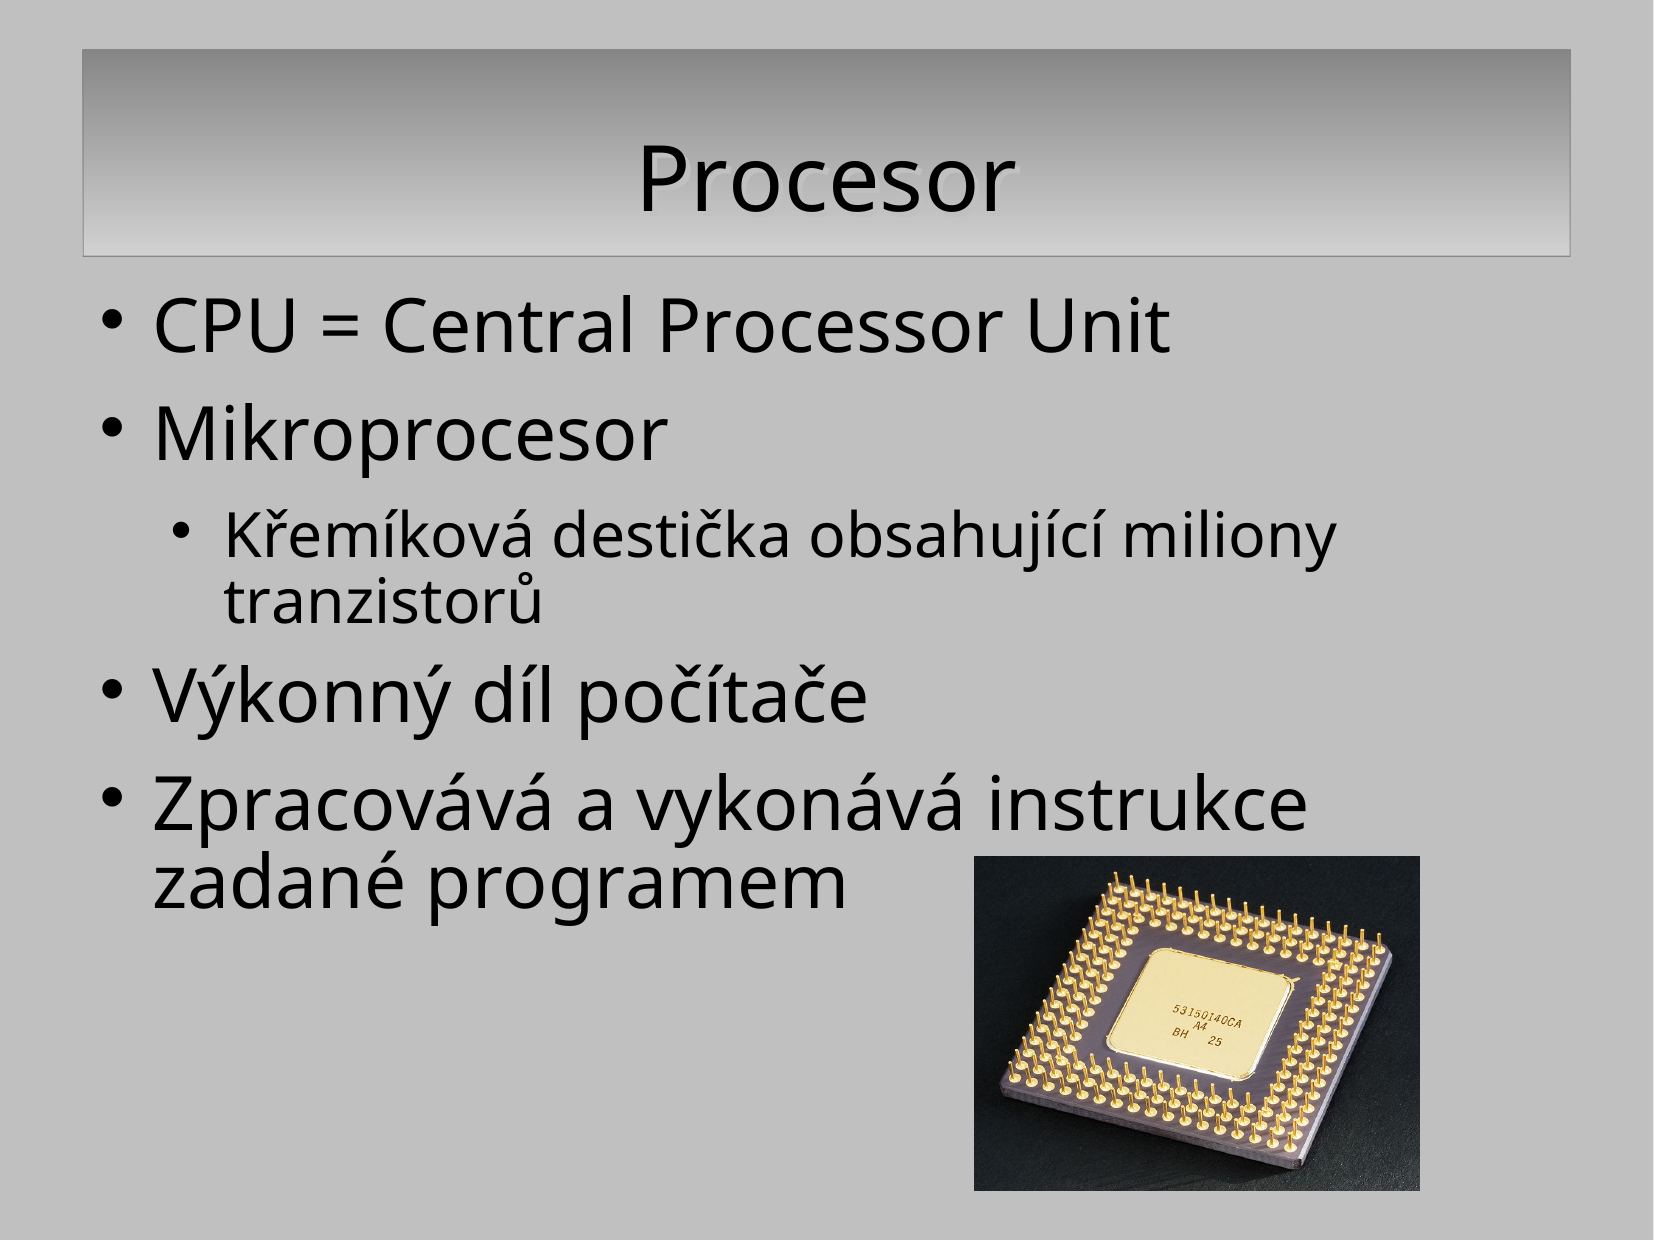

# Procesor
CPU = Central Processor Unit
Mikroprocesor
Křemíková destička obsahující miliony tranzistorů
Výkonný díl počítače
Zpracovává a vykonává instrukce zadané programem